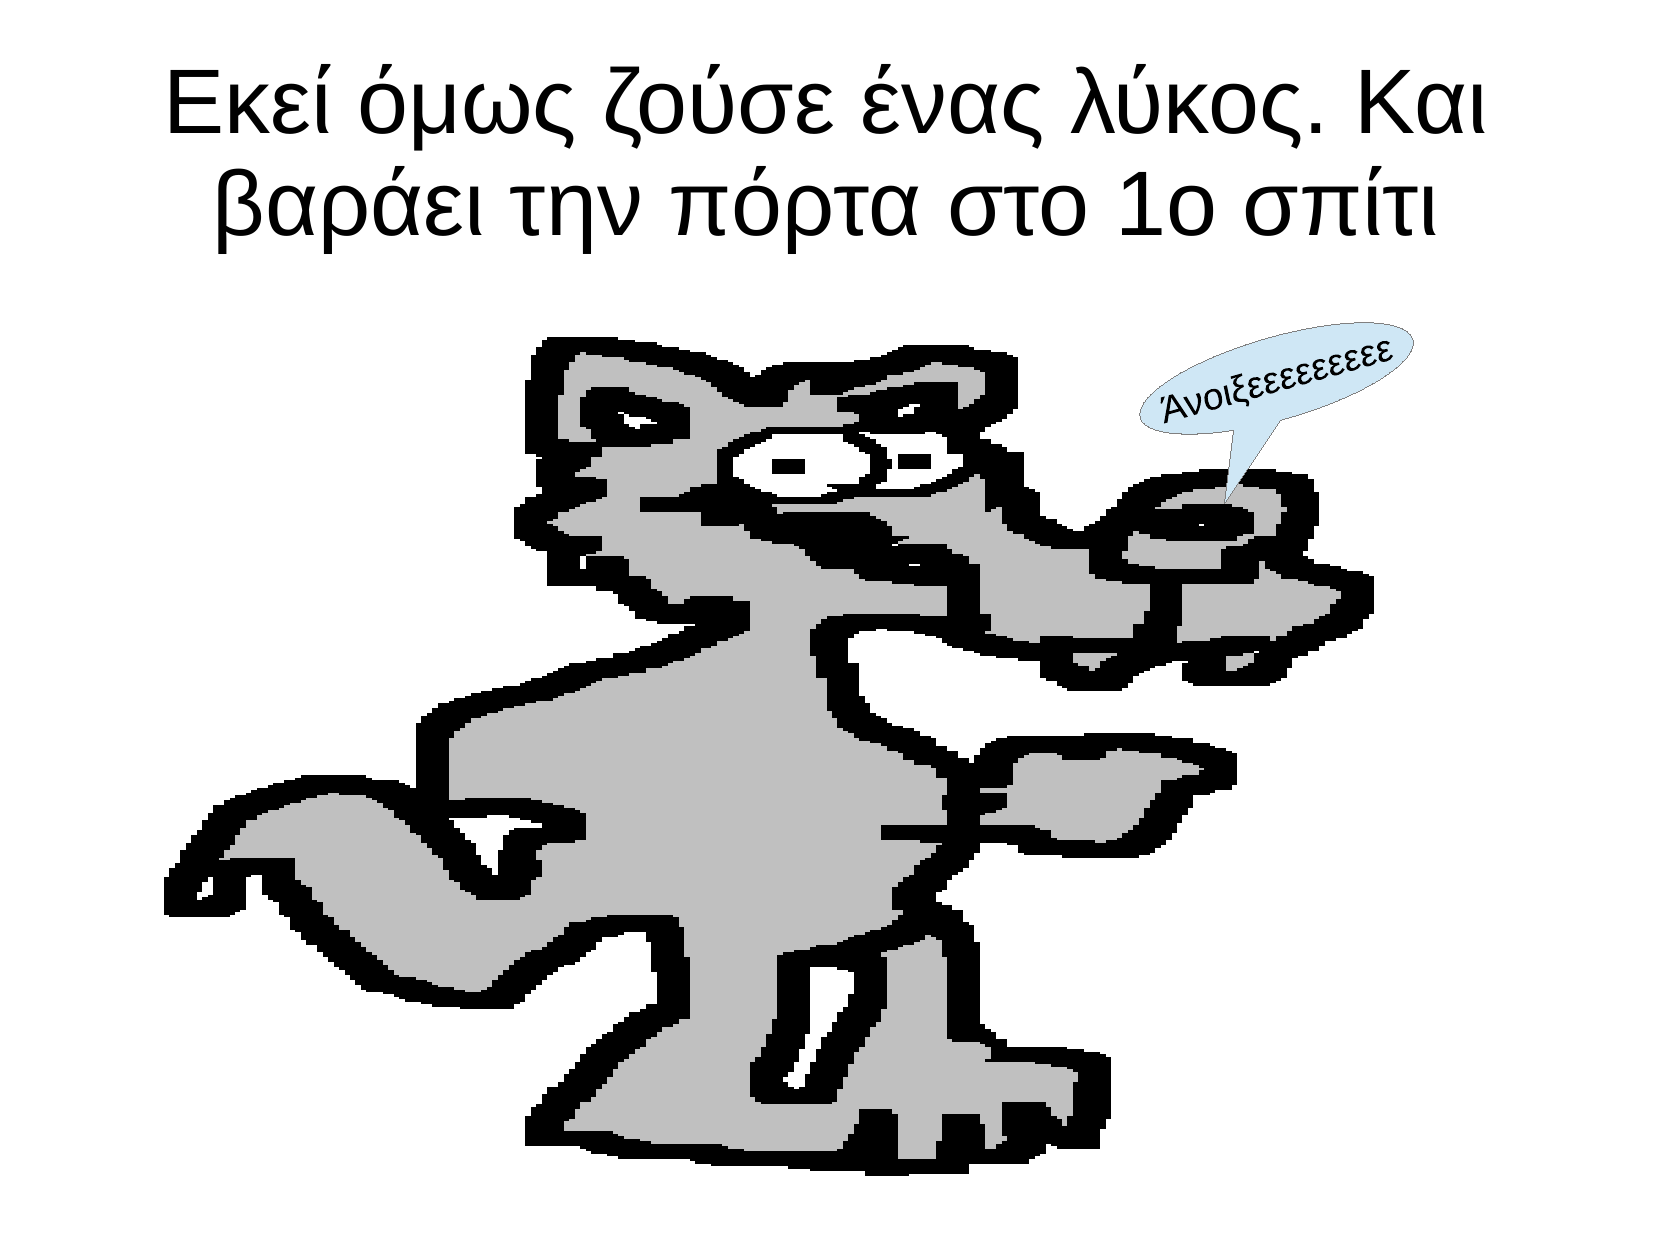

# Εκεί όμως ζούσε ένας λύκος. Και βαράει την πόρτα στο 1ο σπίτι
Άνοιξεεεεεεεεε